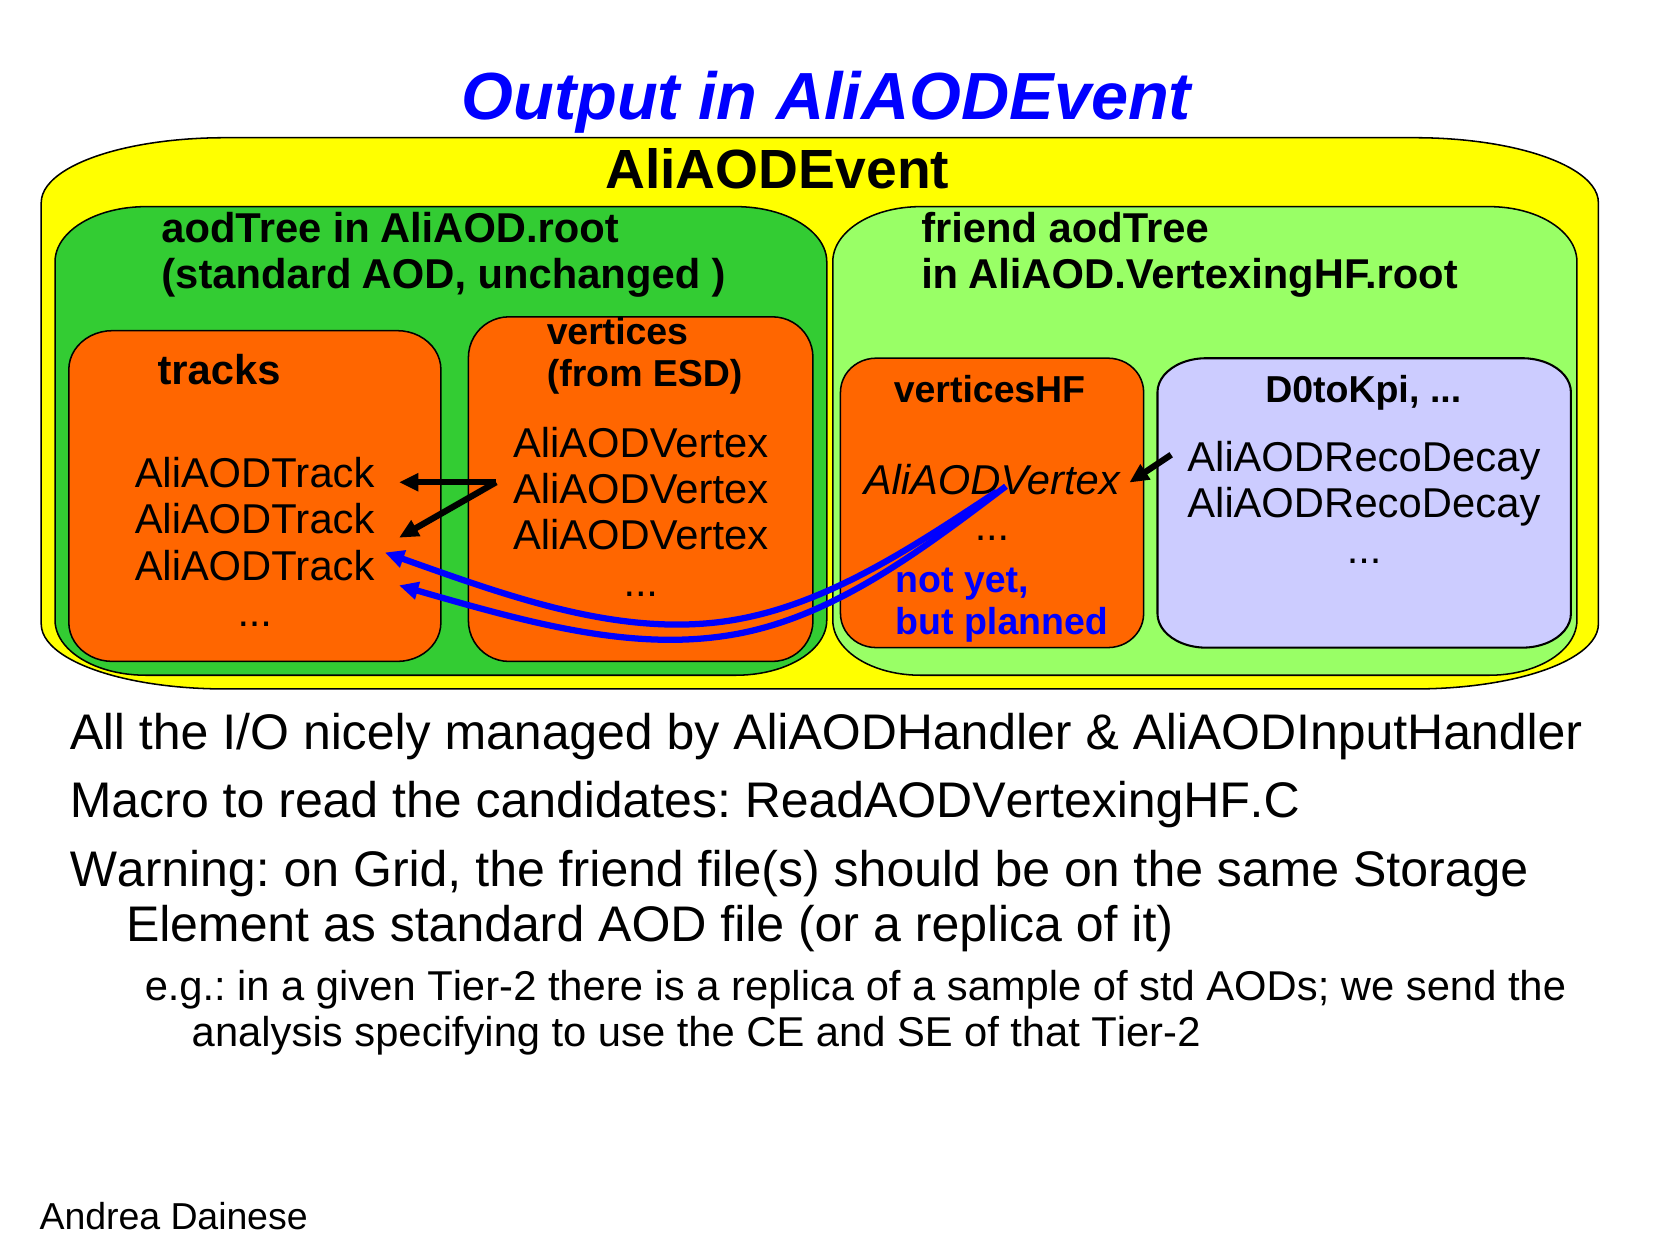

# Output in AliAODEvent
AliAODEvent
aodTree in AliAOD.root
(standard AOD, unchanged )
friend aodTree
in AliAOD.VertexingHF.root
vertices
(from ESD)
AliAODVertex
AliAODVertex
AliAODVertex
...
AliAODTrack
AliAODTrack
AliAODTrack
...
tracks
AliAODVertex
...
AliAODRecoDecay
AliAODRecoDecay
...
verticesHF
D0toKpi, ...
not yet,
but planned
All the I/O nicely managed by AliAODHandler & AliAODInputHandler
Macro to read the candidates: ReadAODVertexingHF.C
Warning: on Grid, the friend file(s) should be on the same Storage Element as standard AOD file (or a replica of it)
e.g.: in a given Tier-2 there is a replica of a sample of std AODs; we send the analysis specifying to use the CE and SE of that Tier-2
Andrea Dainese